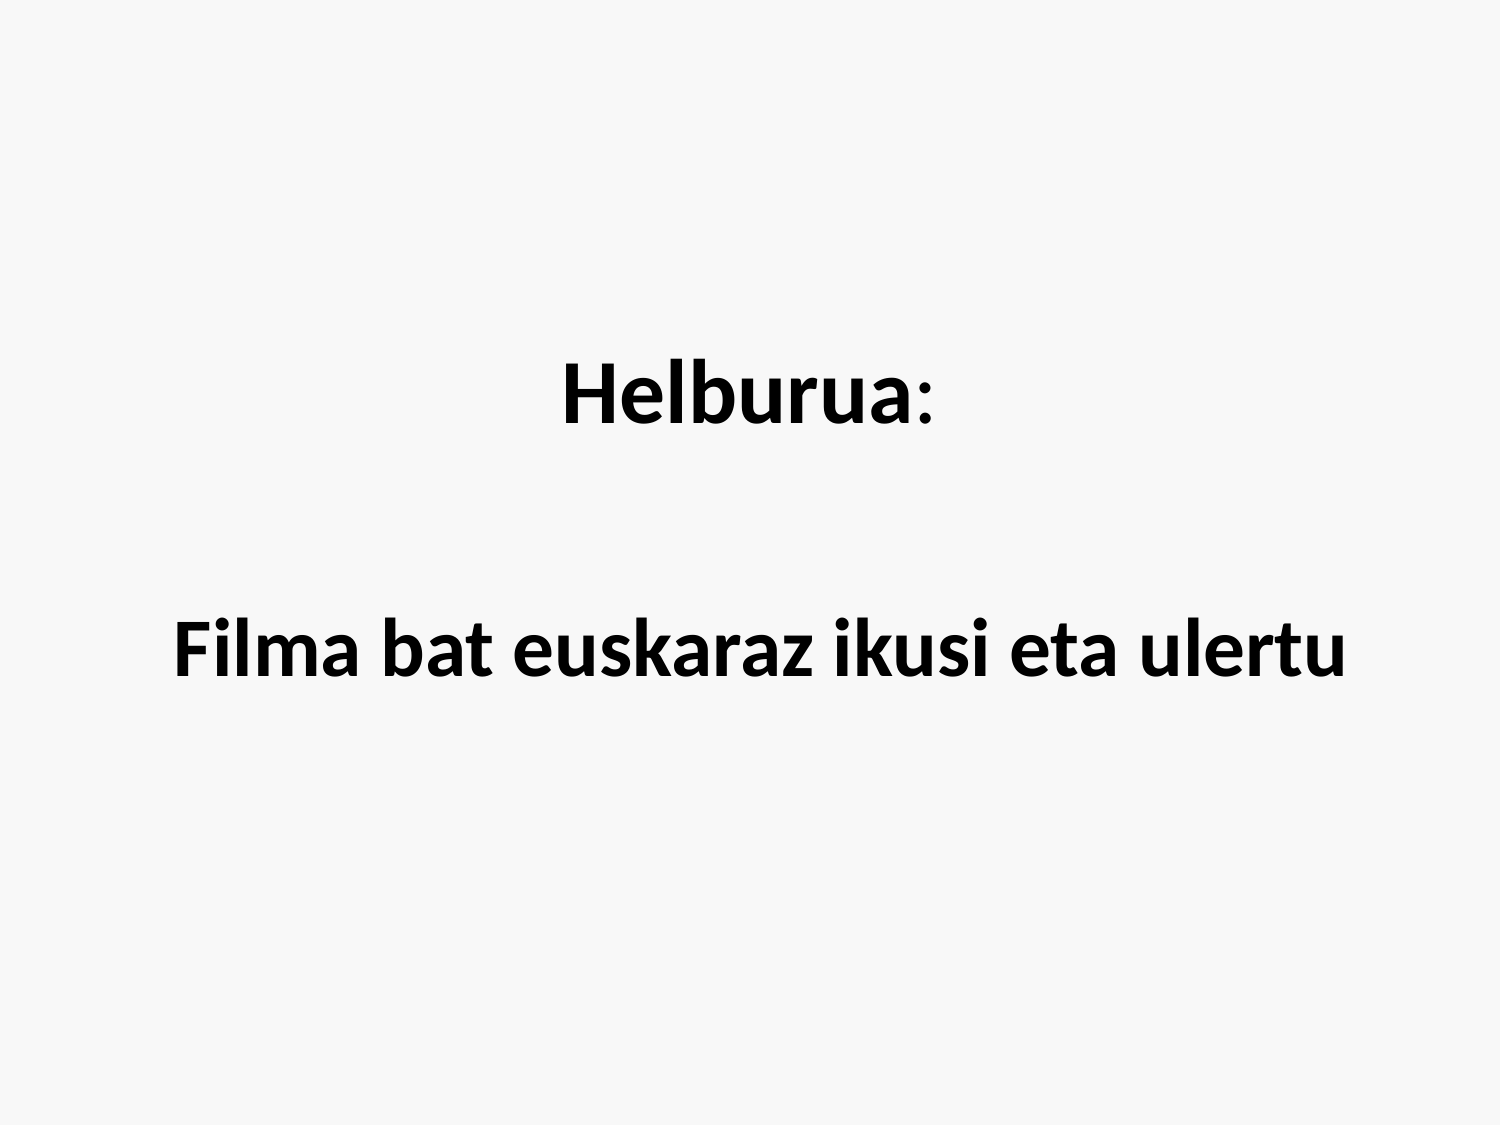

# Helburua:
Filma bat euskaraz ikusi eta ulertu